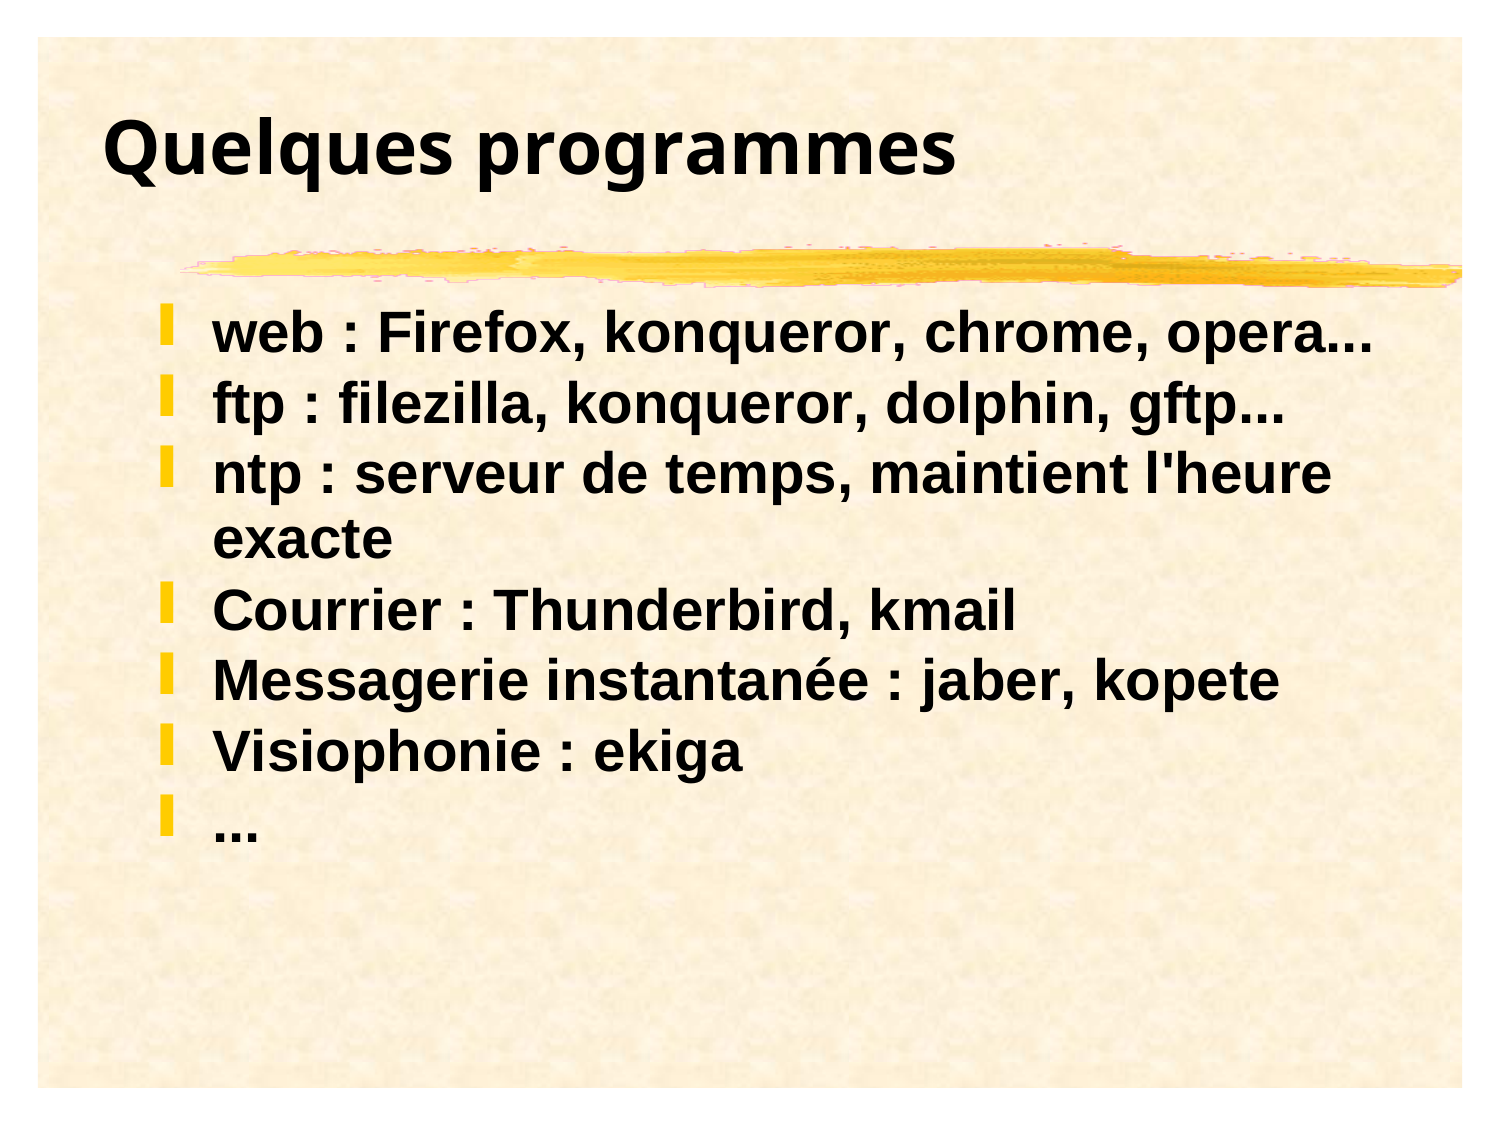

# Quelques programmes
web : Firefox, konqueror, chrome, opera...
ftp : filezilla, konqueror, dolphin, gftp...
ntp : serveur de temps, maintient l'heure exacte
Courrier : Thunderbird, kmail
Messagerie instantanée : jaber, kopete
Visiophonie : ekiga
...